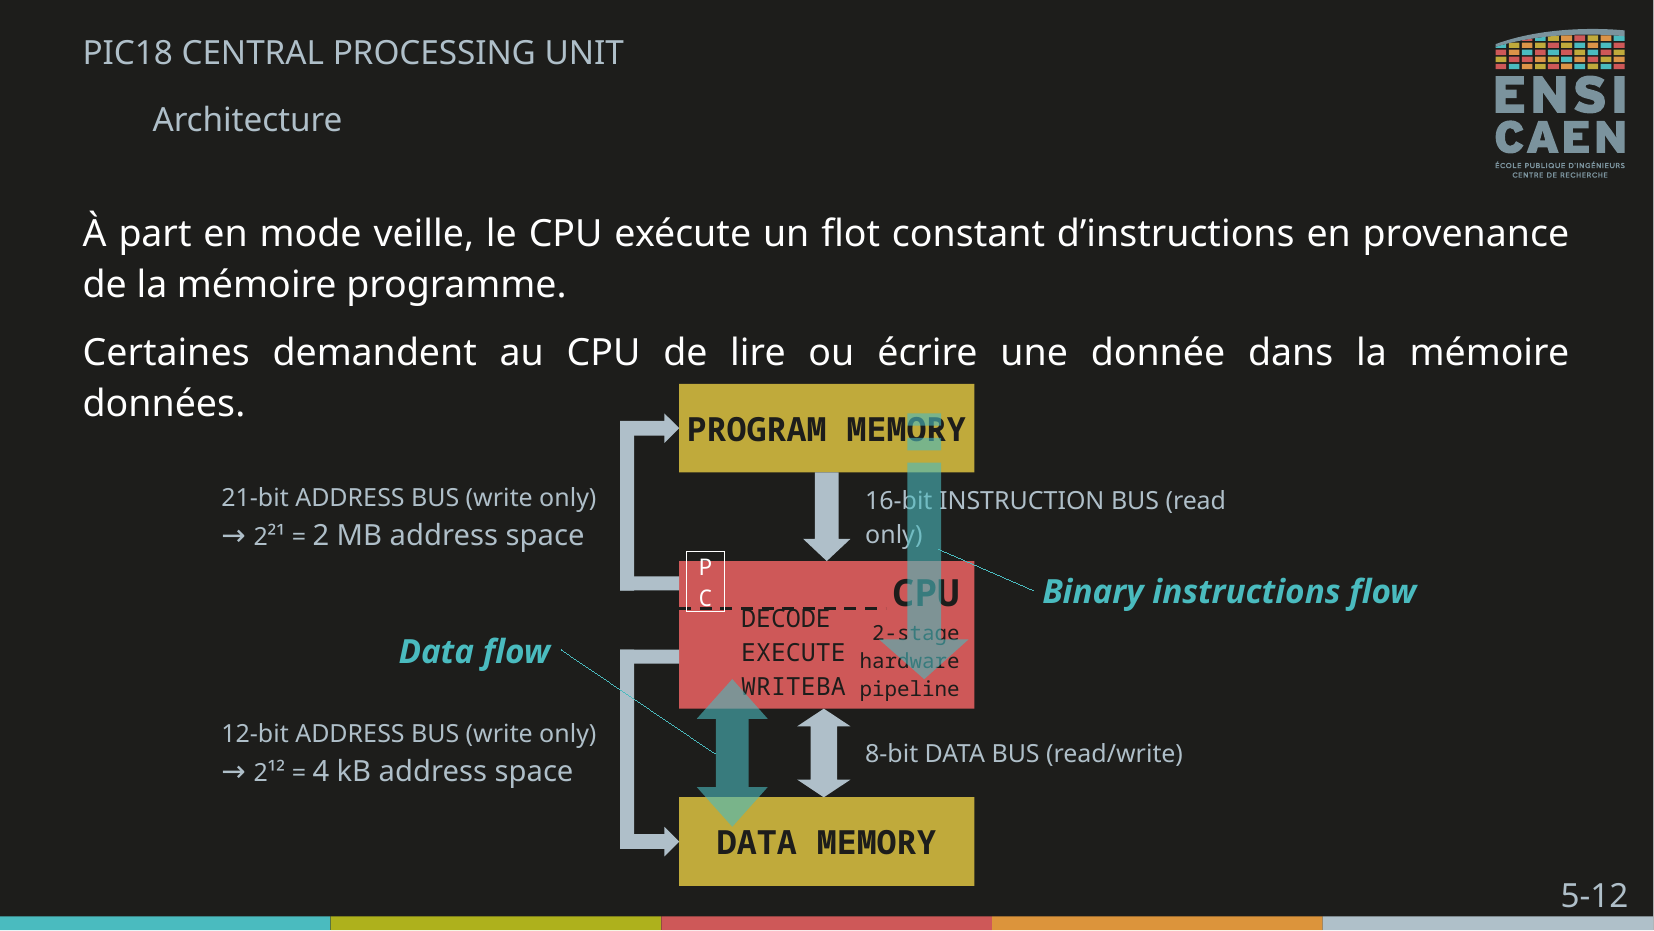

# PIC18 CENTRAL PROCESSING UNIT Architecture
À part en mode veille, le CPU exécute un flot constant d’instructions en provenance de la mémoire programme.
Certaines demandent au CPU de lire ou écrire une donnée dans la mémoire données.
PROGRAM MEMORY
FETCH
DECODE
EXECUTE
WRITEBACK
CPU
2-stage
hardware
pipeline
DATA MEMORY
21-bit ADDRESS BUS (write only)
→ 2²¹ = 2 MB address space
16-bit INSTRUCTION BUS (read only)
12-bit ADDRESS BUS (write only)
→ 2¹² = 4 kB address space
8-bit DATA BUS (read/write)
PC
Binary instructions flow
Data flow